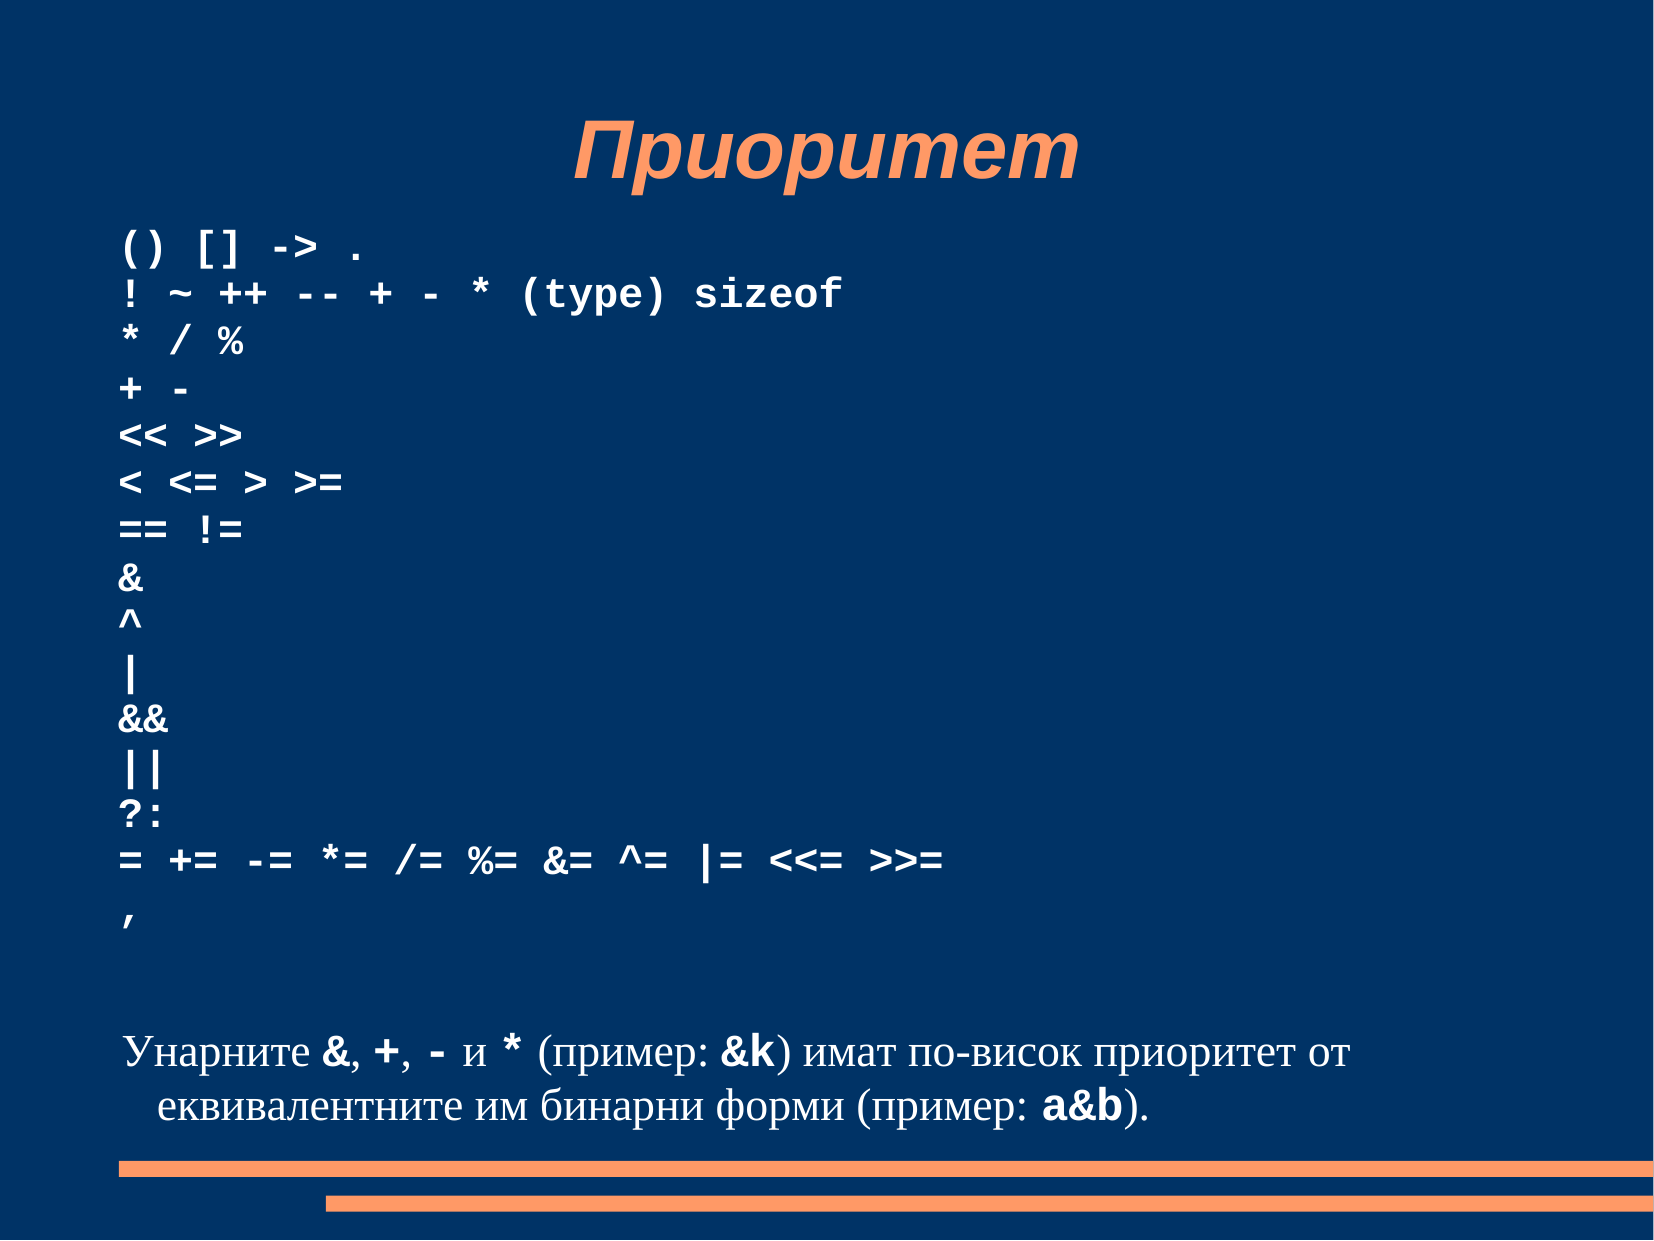

# Приоритет
() [] -> .
! ~ ++ -- + - * (type) sizeof
* / %
+ -
<< >>
< <= > >=
== !=
&
^
|
&&
||
?:
= += -= *= /= %= &= ^= |= <<= >>=
,
Унарните &, +, - и * (пример: &k) имат по-висок приоритет от еквивалентните им бинарни форми (пример: a&b).